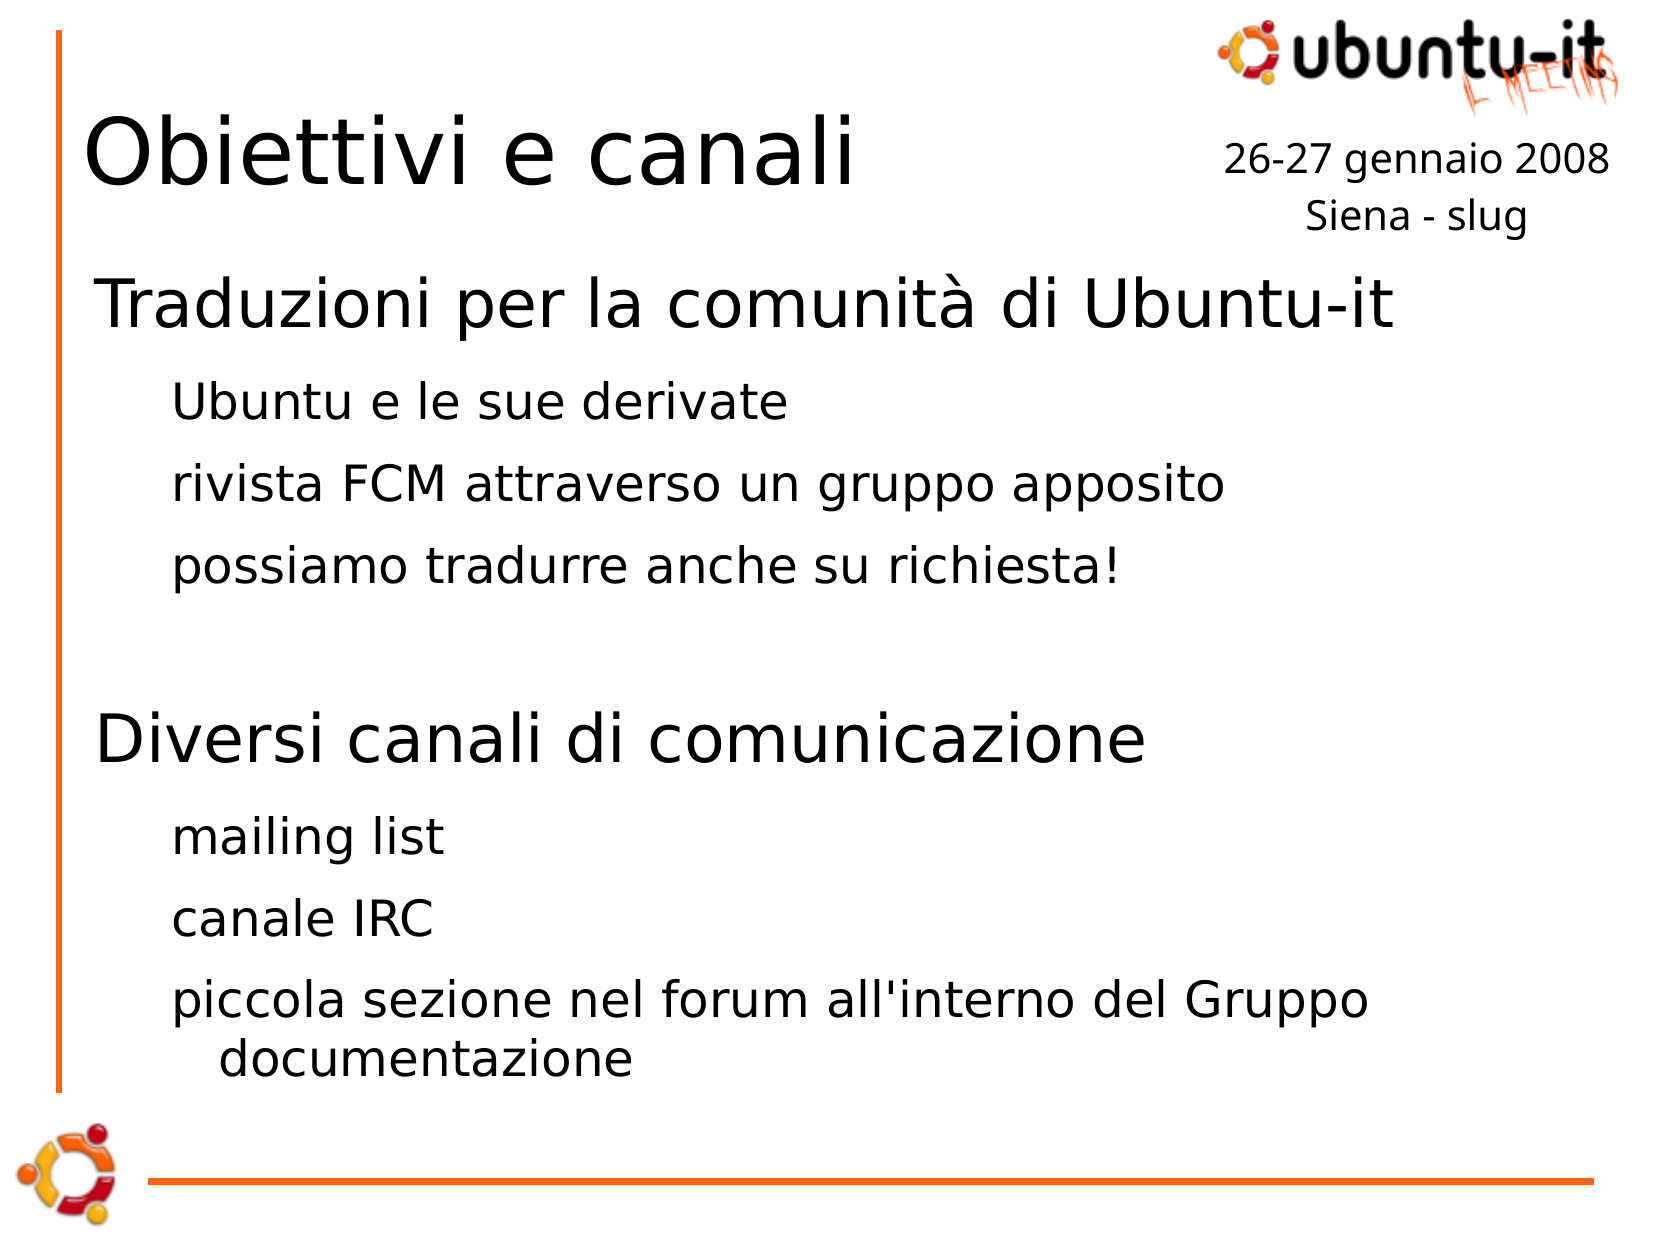

# Obiettivi e canali
Traduzioni per la comunità di Ubuntu-it
Ubuntu e le sue derivate
rivista FCM attraverso un gruppo apposito
possiamo tradurre anche su richiesta!
Diversi canali di comunicazione
mailing list
canale IRC
piccola sezione nel forum all'interno del Gruppo documentazione